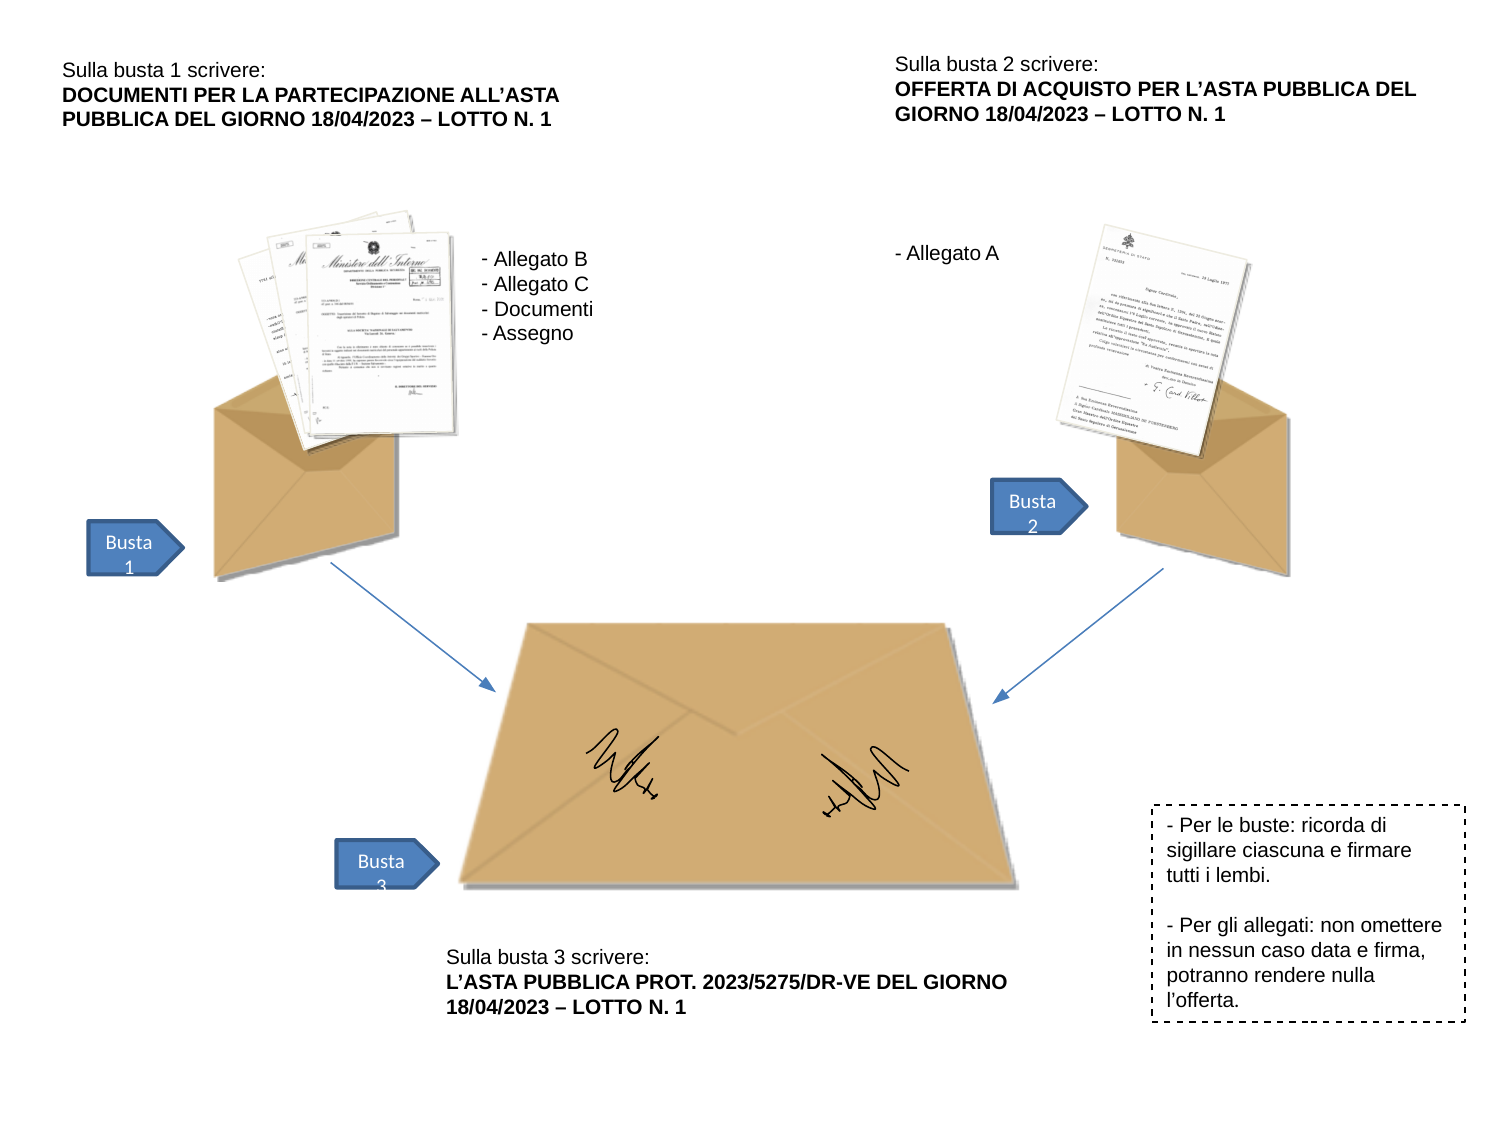

Sulla busta 2 scrivere:
OFFERTA DI ACQUISTO PER L’ASTA PUBBLICA DEL GIORNO 18/04/2023 – LOTTO N. 1
Sulla busta 1 scrivere:
DOCUMENTI PER LA PARTECIPAZIONE ALL’ASTA PUBBLICA DEL GIORNO 18/04/2023 – LOTTO N. 1
- Allegato A
 Allegato B
 Allegato C
- Documenti
- Assegno
Busta
2
Busta
1
- Per le buste: ricorda di sigillare ciascuna e firmare tutti i lembi.
- Per gli allegati: non omettere in nessun caso data e firma, potranno rendere nulla l’offerta.
Busta
3
Sulla busta 3 scrivere:
L’ASTA PUBBLICA PROT. 2023/5275/DR-VE DEL GIORNO 18/04/2023 – LOTTO N. 1